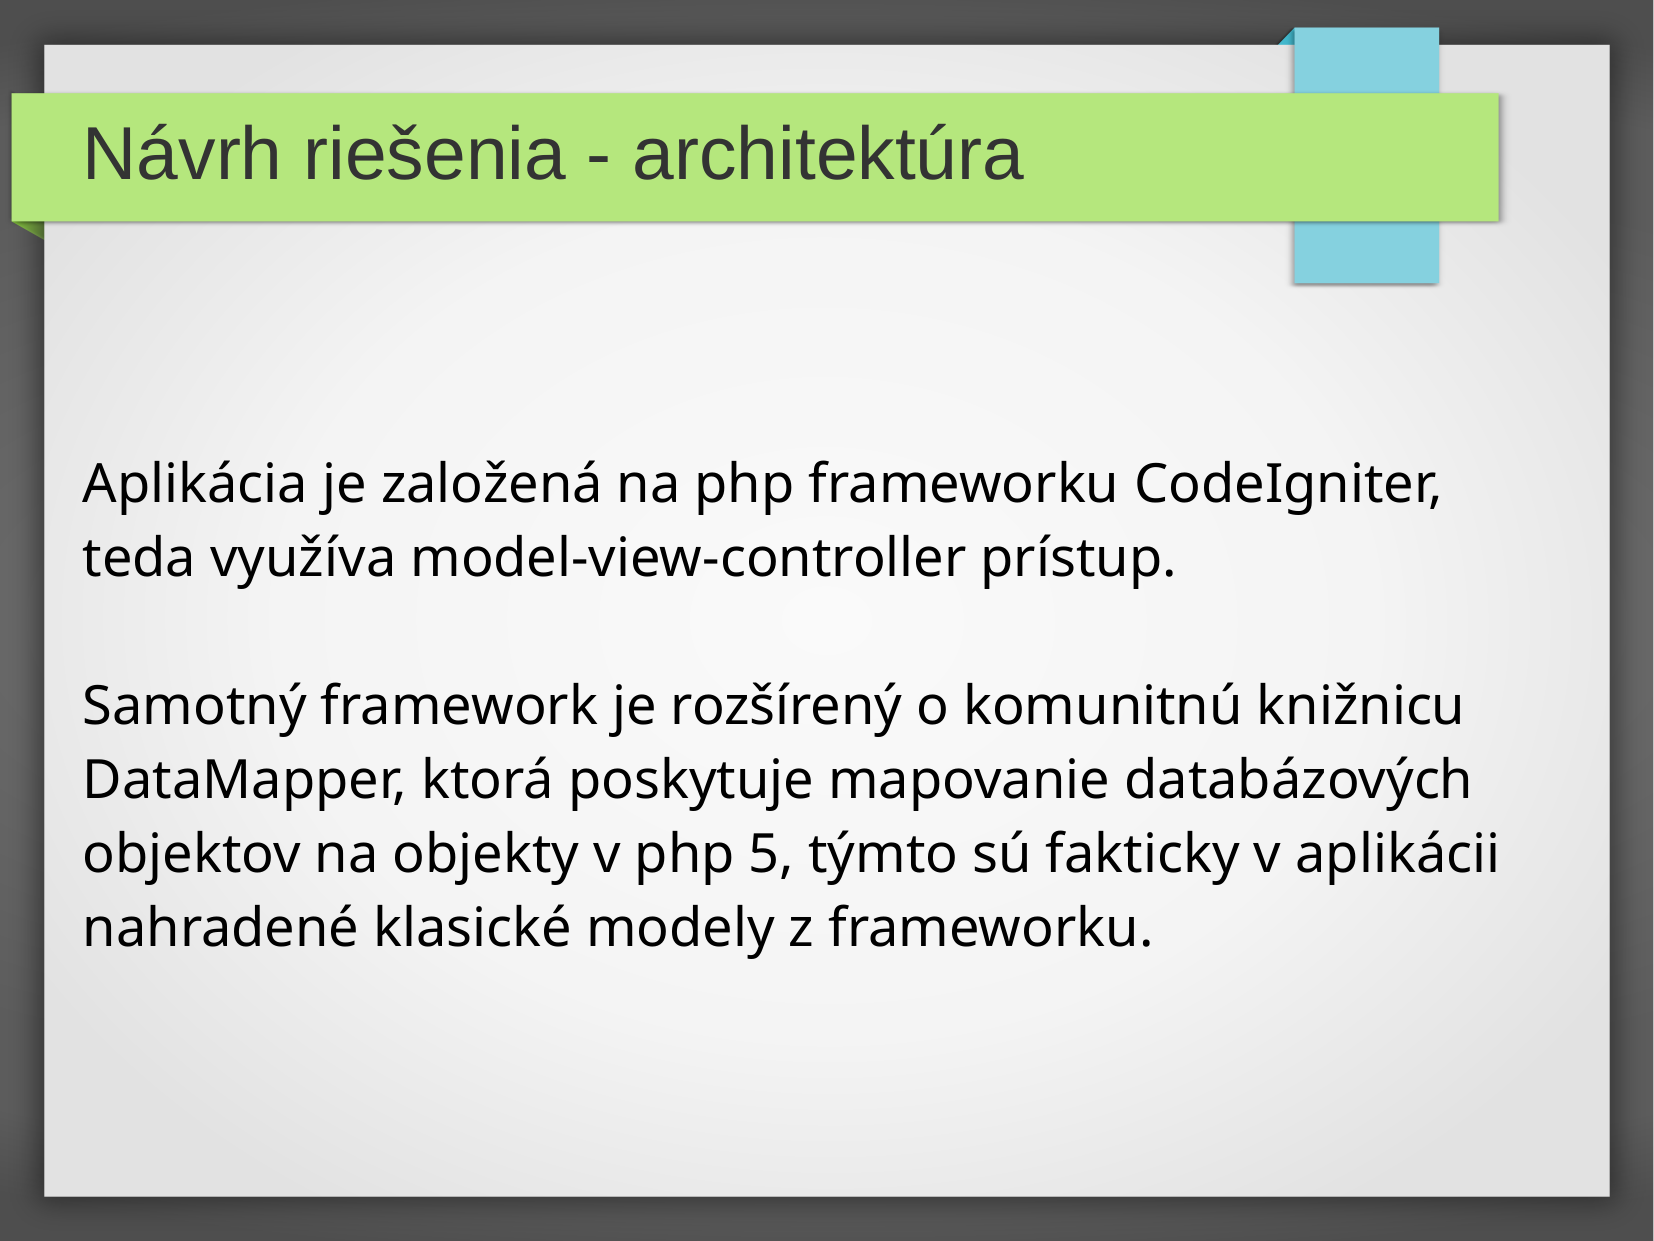

# Návrh riešenia - architektúra
Aplikácia je založená na php frameworku CodeIgniter, teda využíva model-view-controller prístup.
Samotný framework je rozšírený o komunitnú knižnicu DataMapper, ktorá poskytuje mapovanie databázových objektov na objekty v php 5, týmto sú fakticky v aplikácii nahradené klasické modely z frameworku.